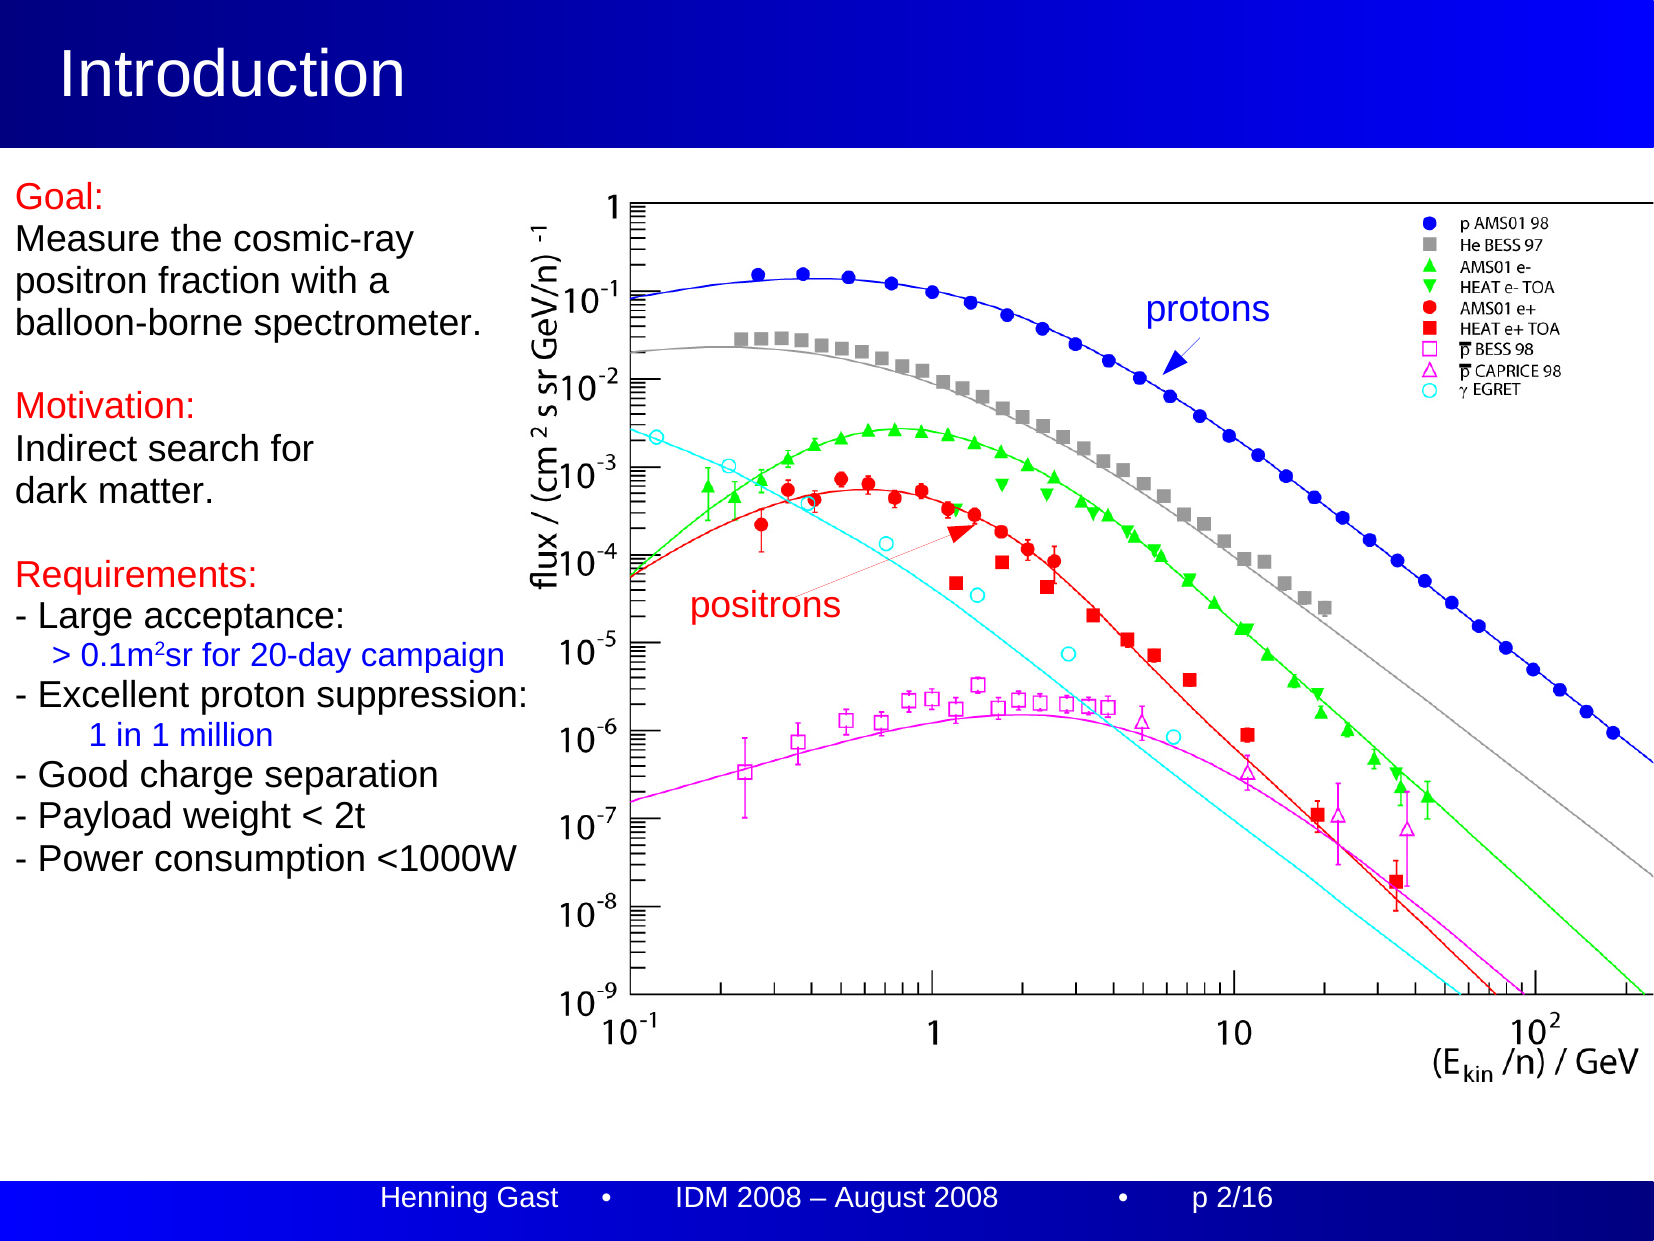

# Introduction
Goal:
Measure the cosmic-ray positron fraction with a
balloon-borne spectrometer.
Motivation:
Indirect search for
dark matter.
Requirements:
- Large acceptance:
 > 0.1m2sr for 20-day campaign
- Excellent proton suppression:
	1 in 1 million
- Good charge separation
- Payload weight < 2t
- Power consumption <1000W
protons
positrons